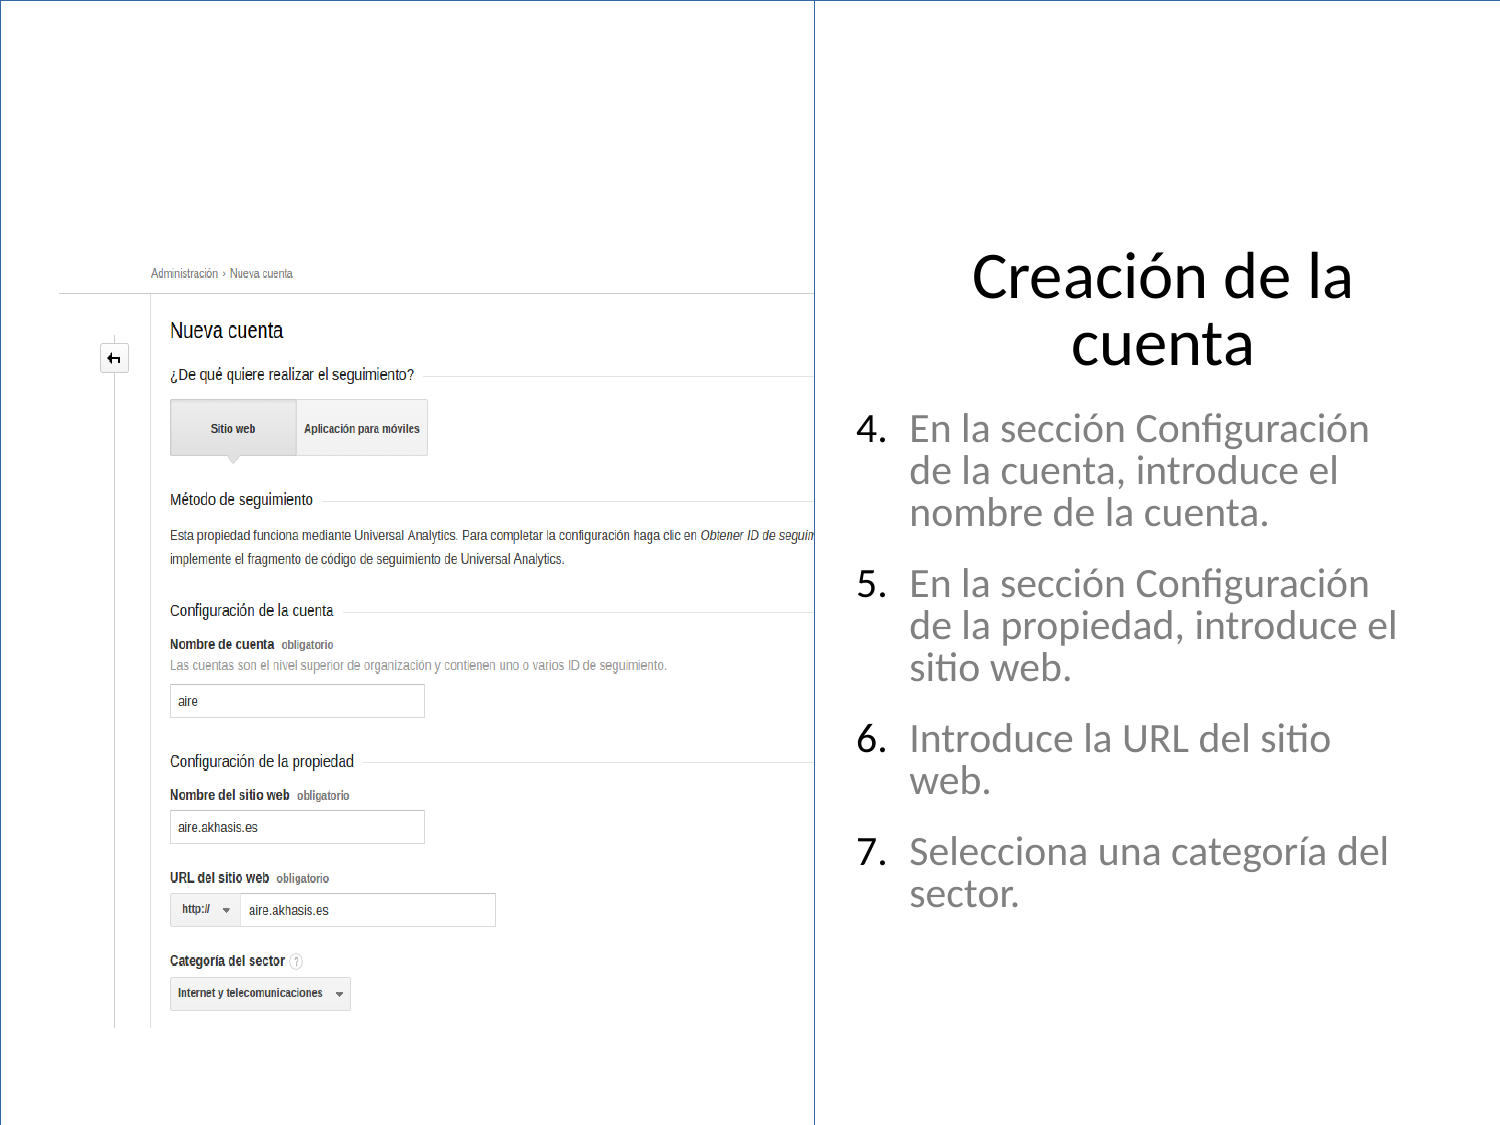

# Creación de la cuenta
En la sección Configuración de la cuenta, introduce el nombre de la cuenta.
En la sección Configuración de la propiedad, introduce el sitio web.
Introduce la URL del sitio web.
Selecciona una categoría del sector.